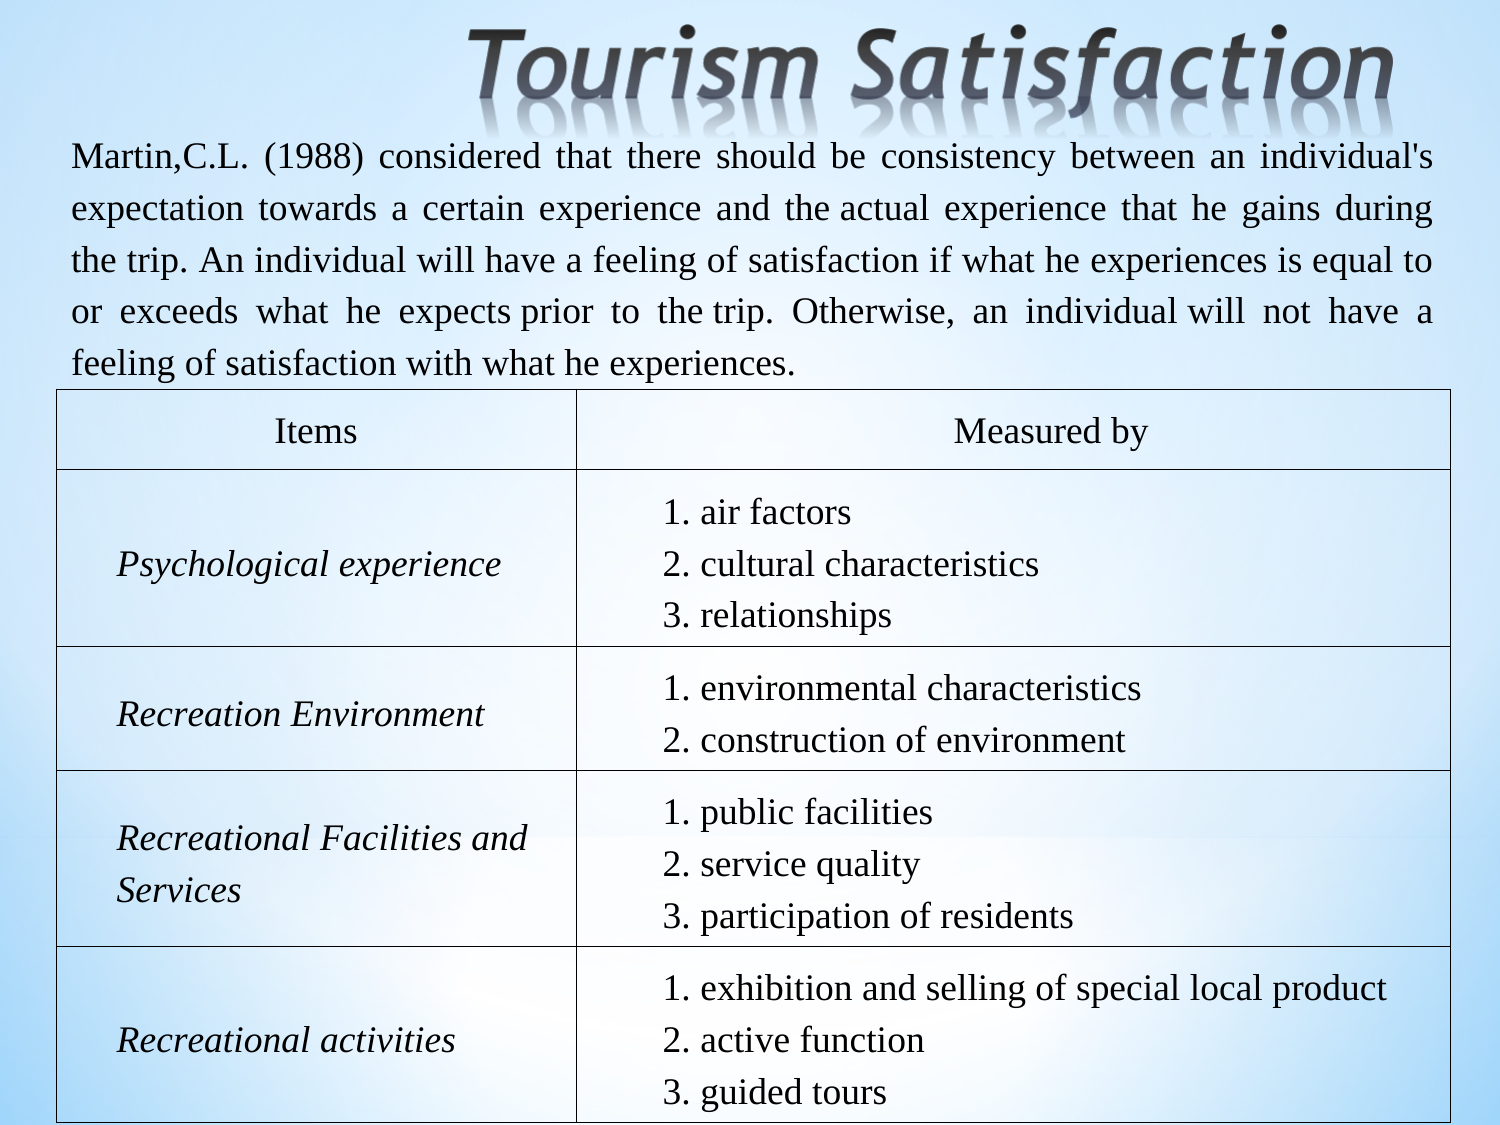

Martin,C.L. (1988) considered that there should be consistency between an individual's expectation towards a certain experience and the actual experience that he gains during the trip. An individual will have a feeling of satisfaction if what he experiences is equal to or exceeds what he expects prior to the trip. Otherwise, an individual will not have a feeling of satisfaction with what he experiences.
| Items | | Measured by |
| --- | --- | --- |
| Psychological experience | | 1. air factors 2. cultural characteristics 3. relationships |
| Recreation Environment | | 1. environmental characteristics 2. construction of environment |
| Recreational Facilities and Services | | 1. public facilities 2. service quality 3. participation of residents |
| Recreational activities | | 1. exhibition and selling of special local product 2. active function 3. guided tours |